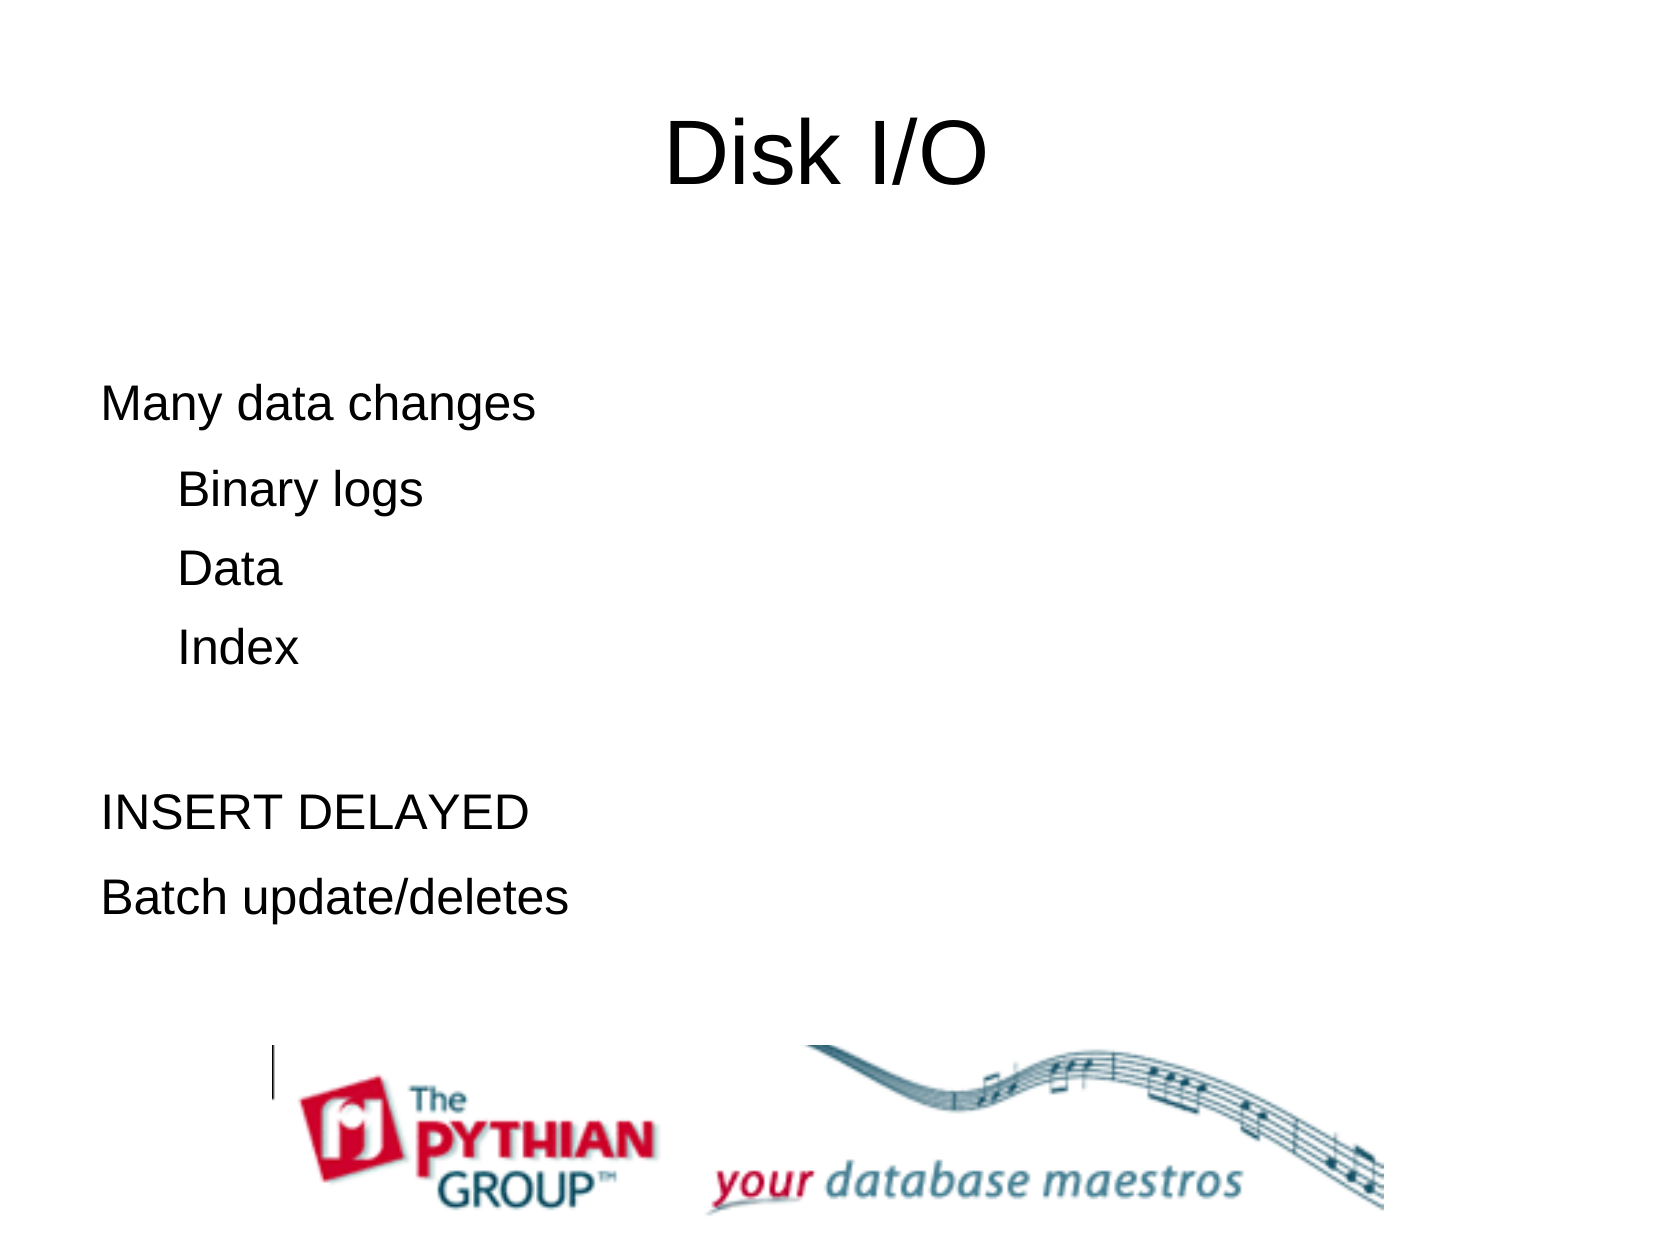

# Disk I/O
Many data changes
Binary logs
Data
Index
INSERT DELAYED
Batch update/deletes